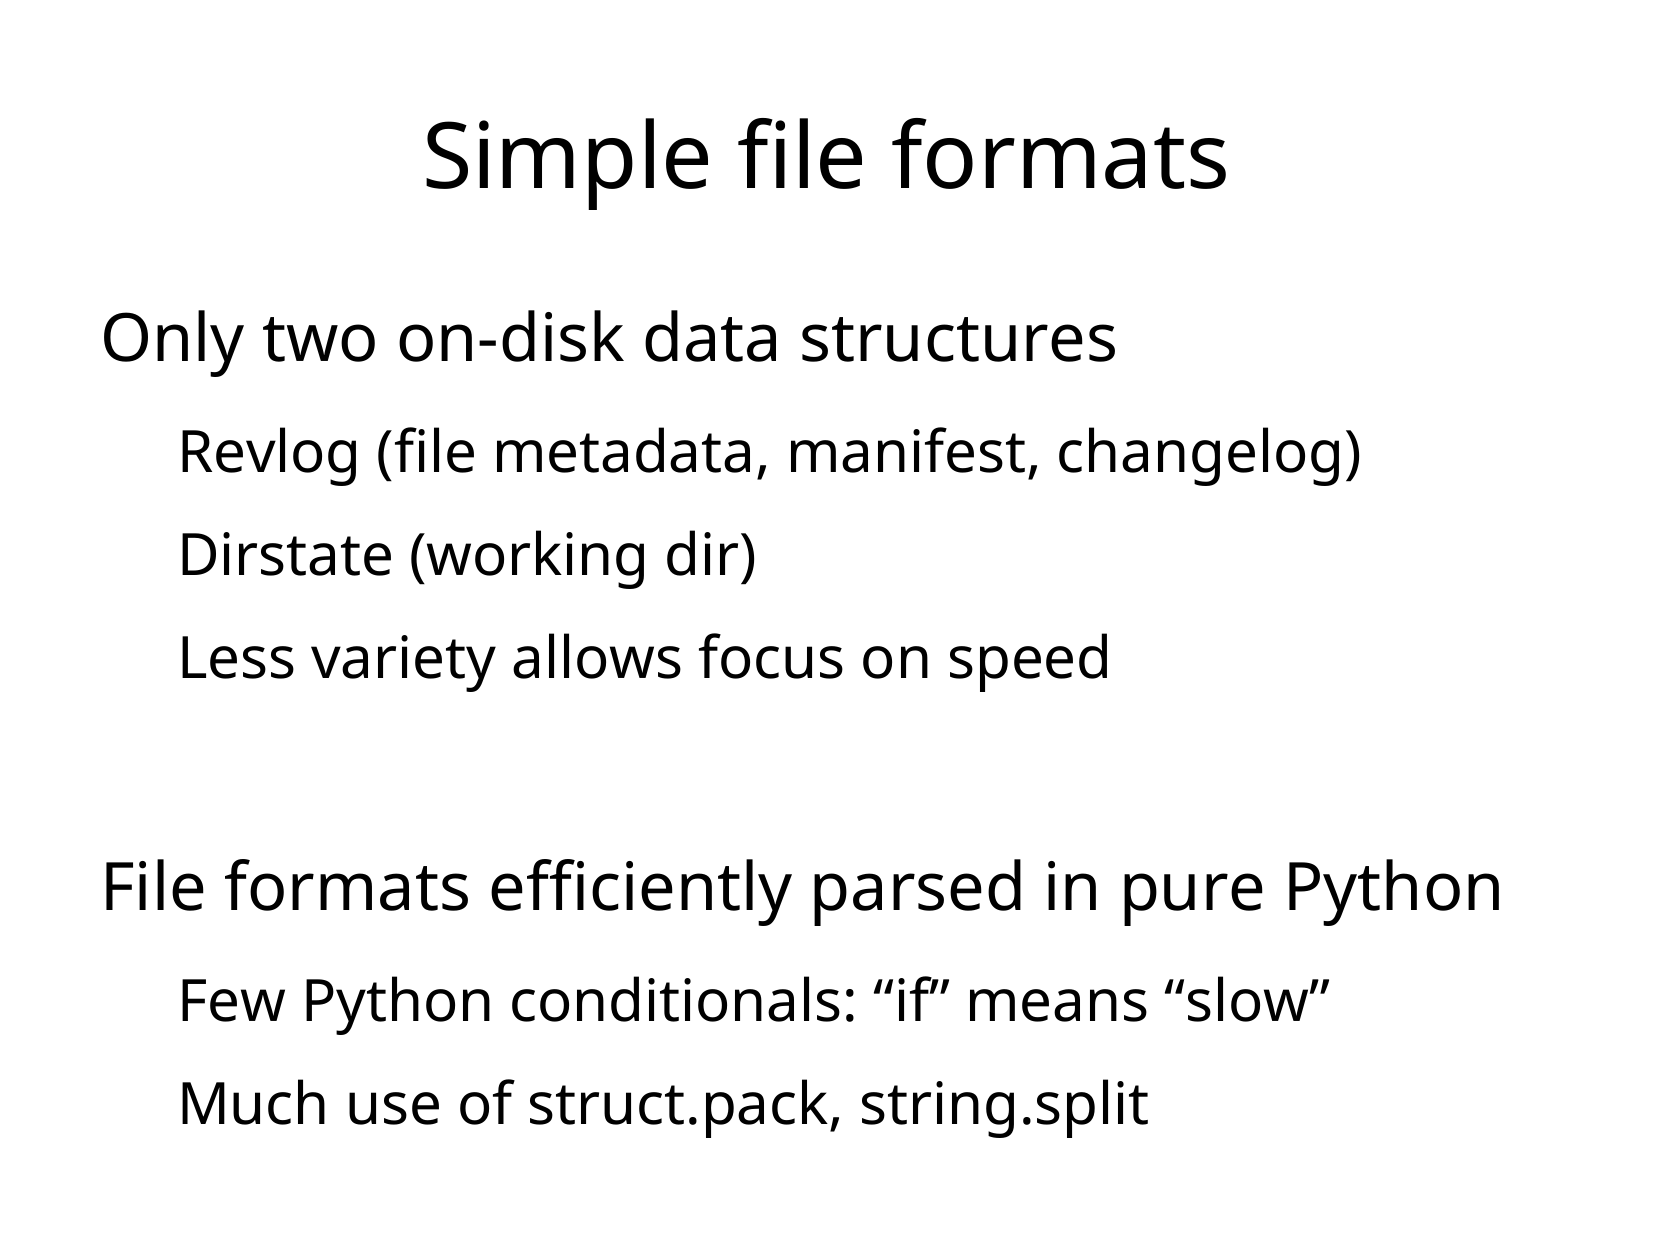

# Simple file formats
Only two on-disk data structures
Revlog (file metadata, manifest, changelog)
Dirstate (working dir)
Less variety allows focus on speed
File formats efficiently parsed in pure Python
Few Python conditionals: “if” means “slow”
Much use of struct.pack, string.split